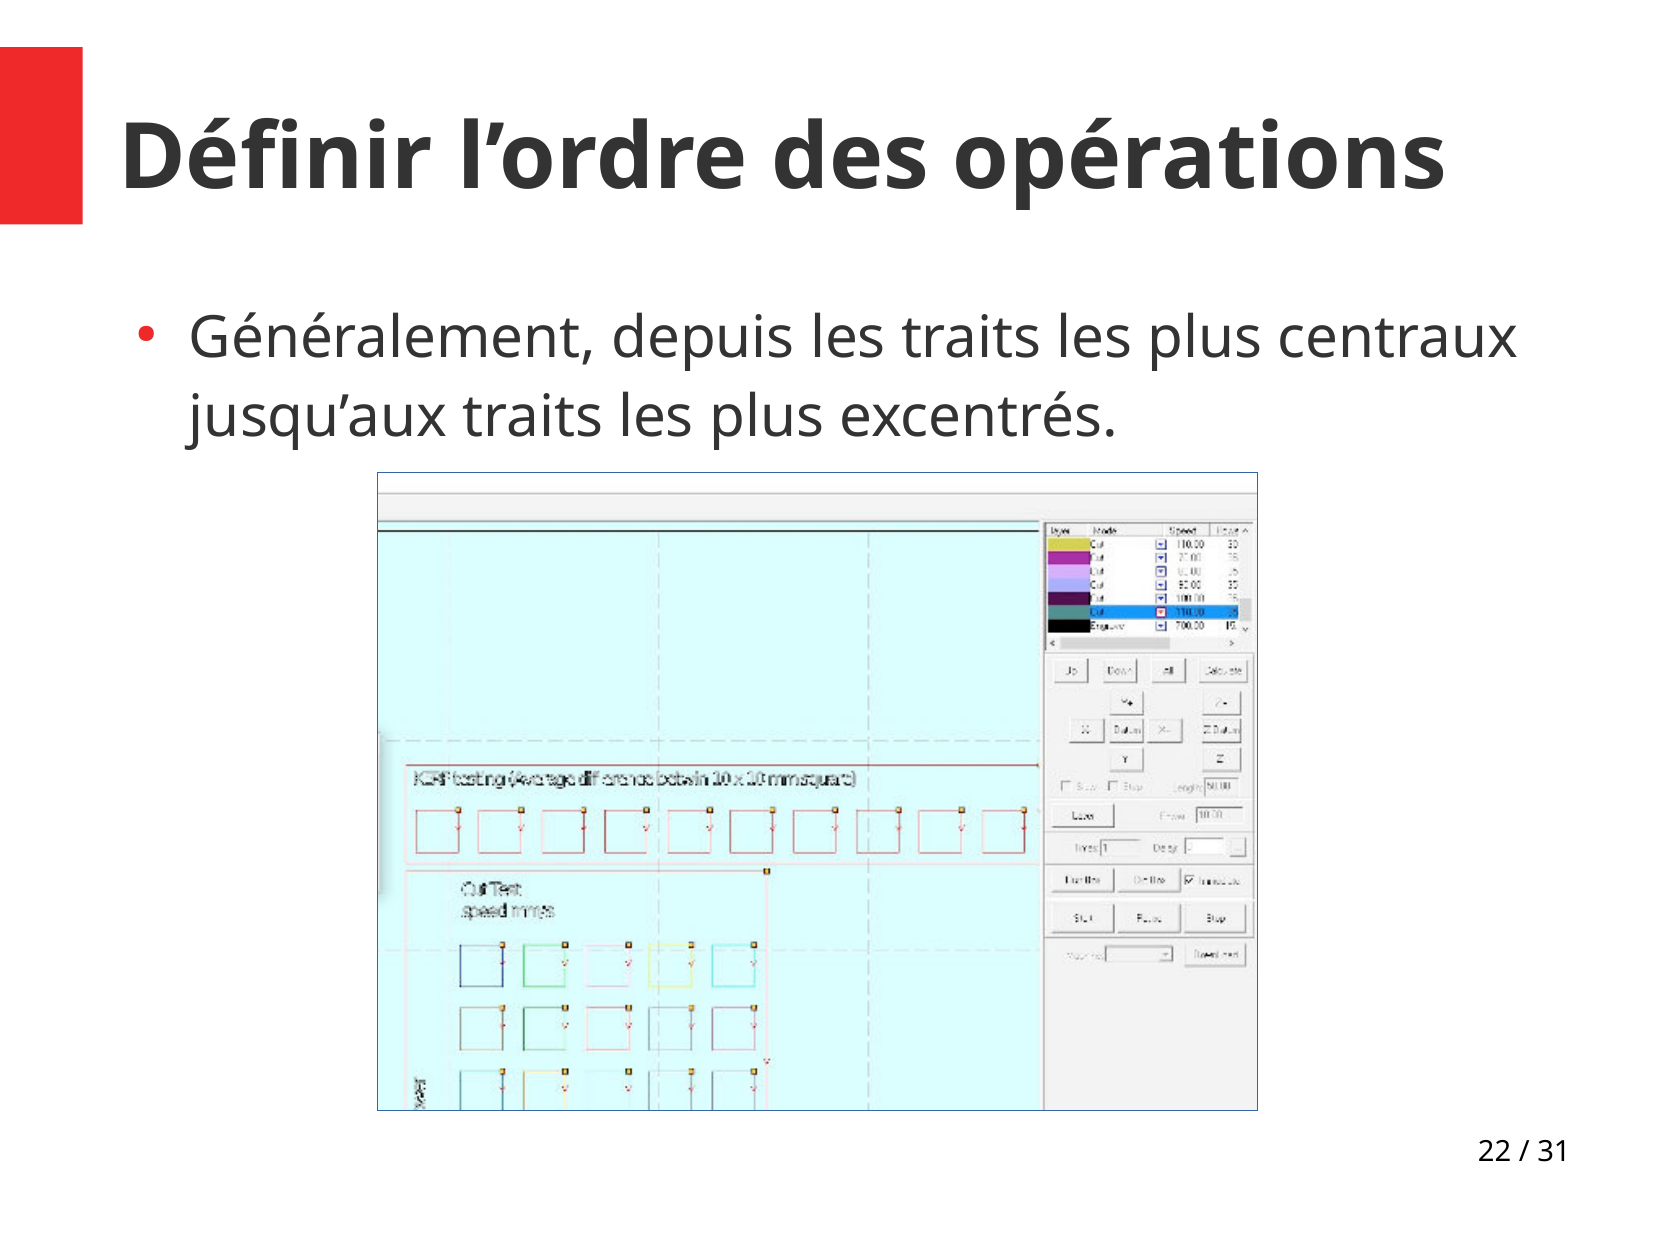

# Définir l’ordre des opérations
Généralement, depuis les traits les plus centraux jusqu’aux traits les plus excentrés.
22